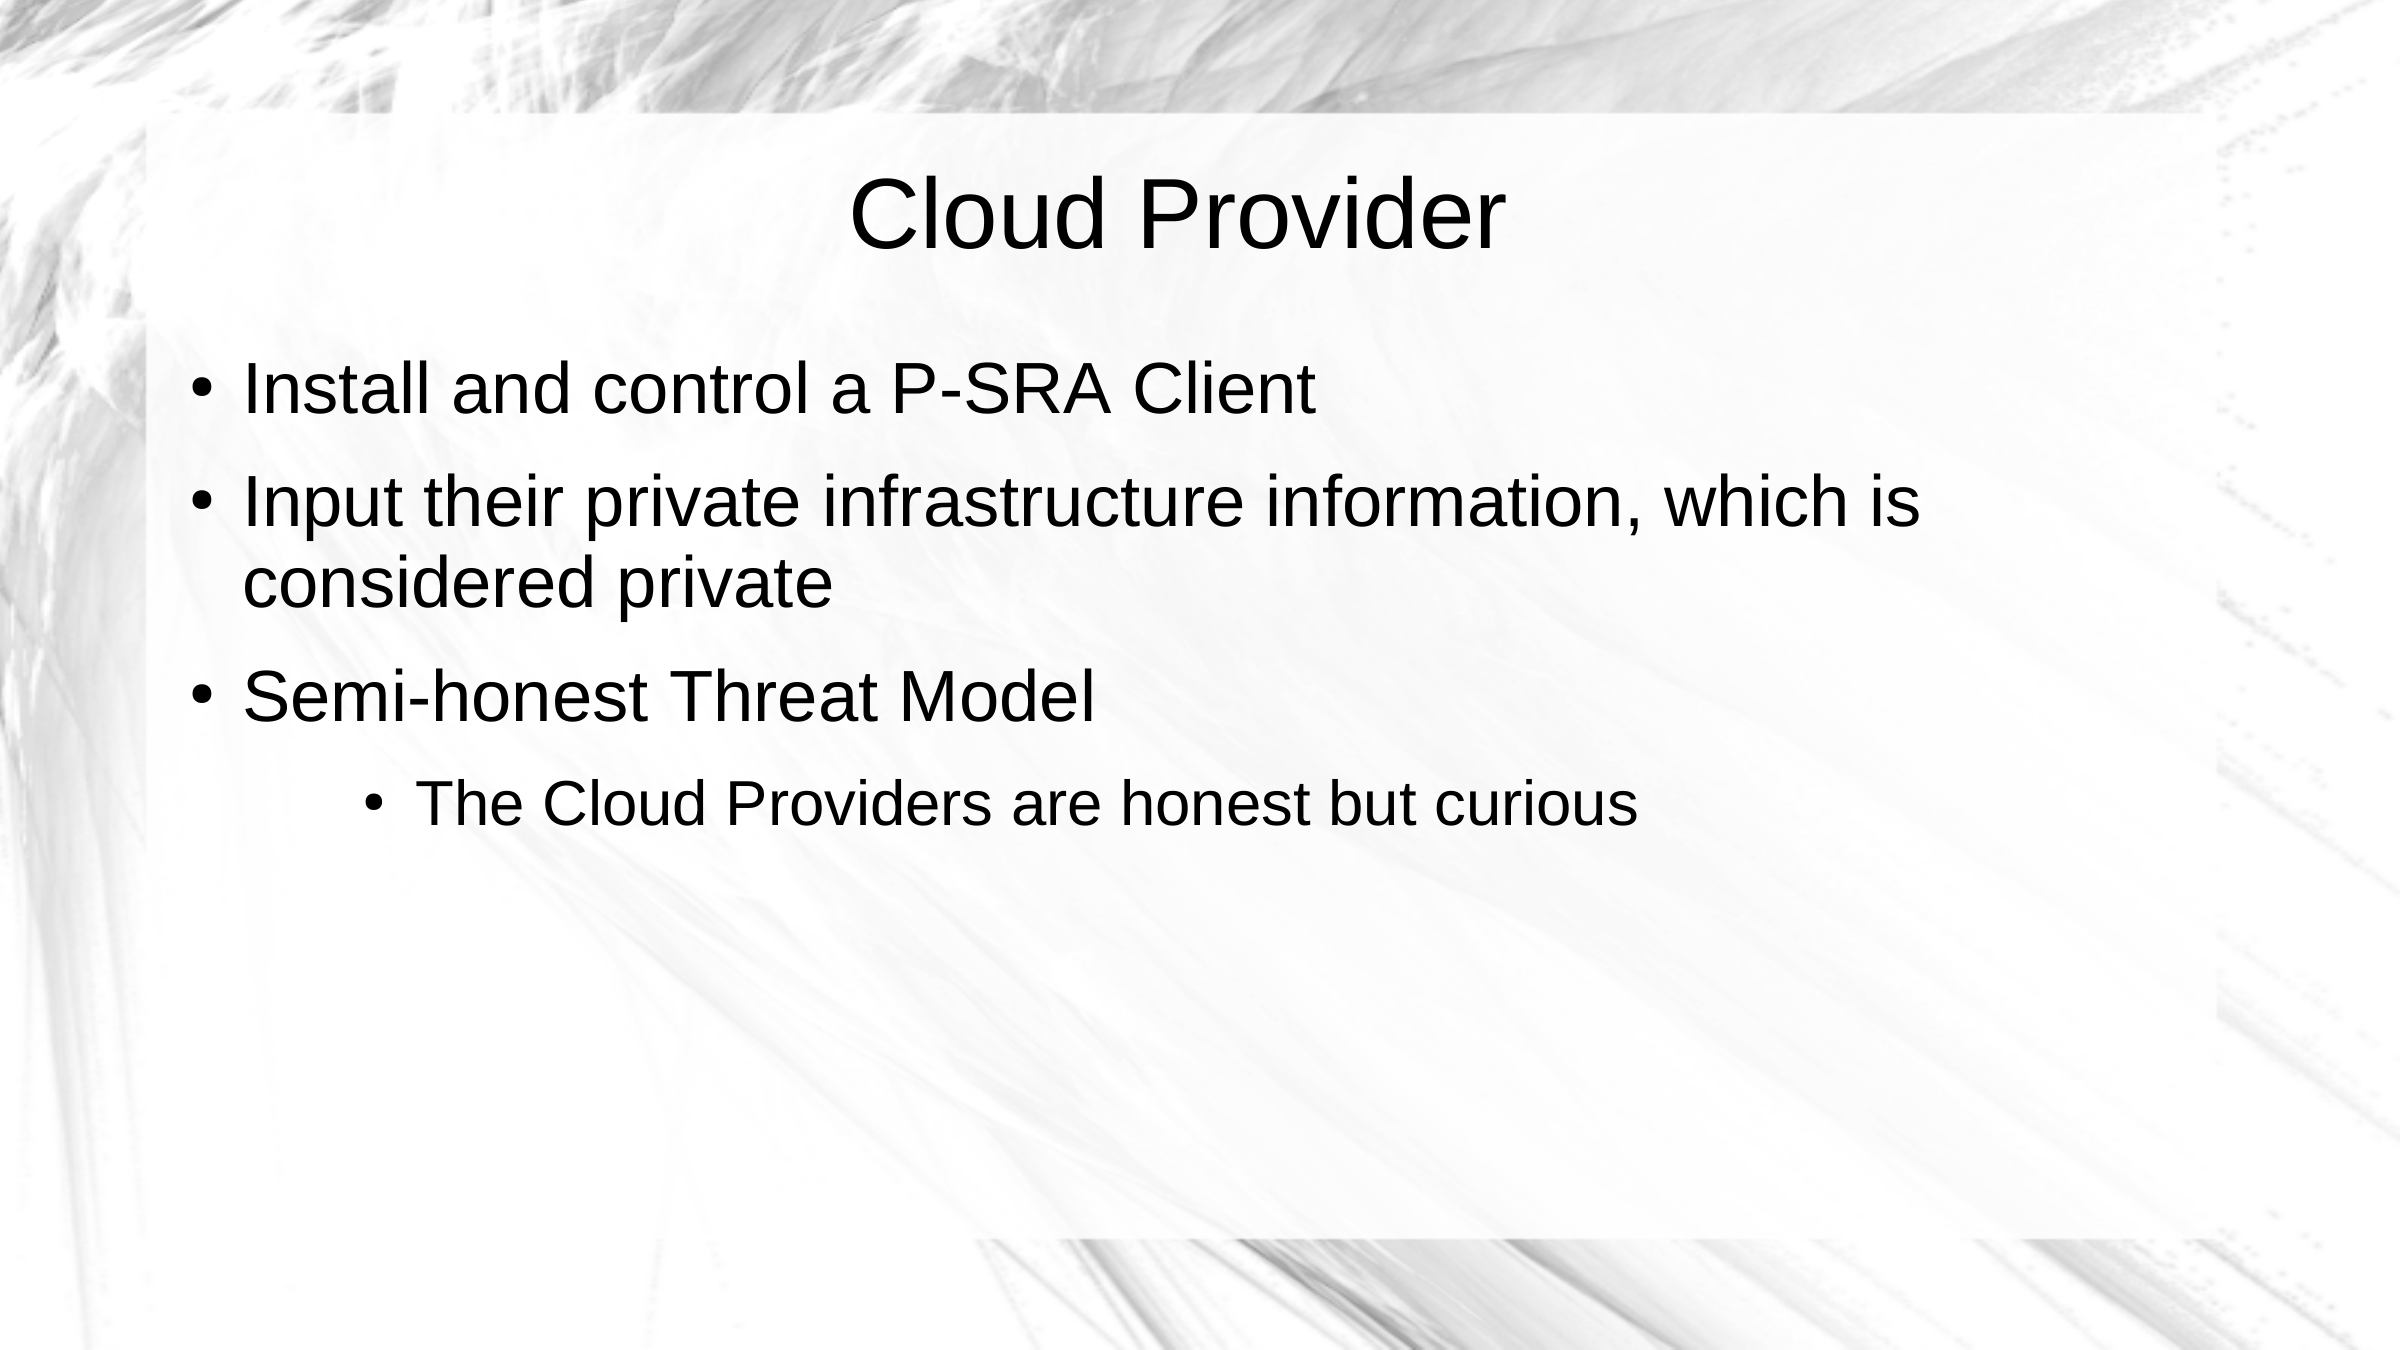

# Cloud Provider
Install and control a P-SRA Client
Input their private infrastructure information, which is considered private
Semi-honest Threat Model
The Cloud Providers are honest but curious